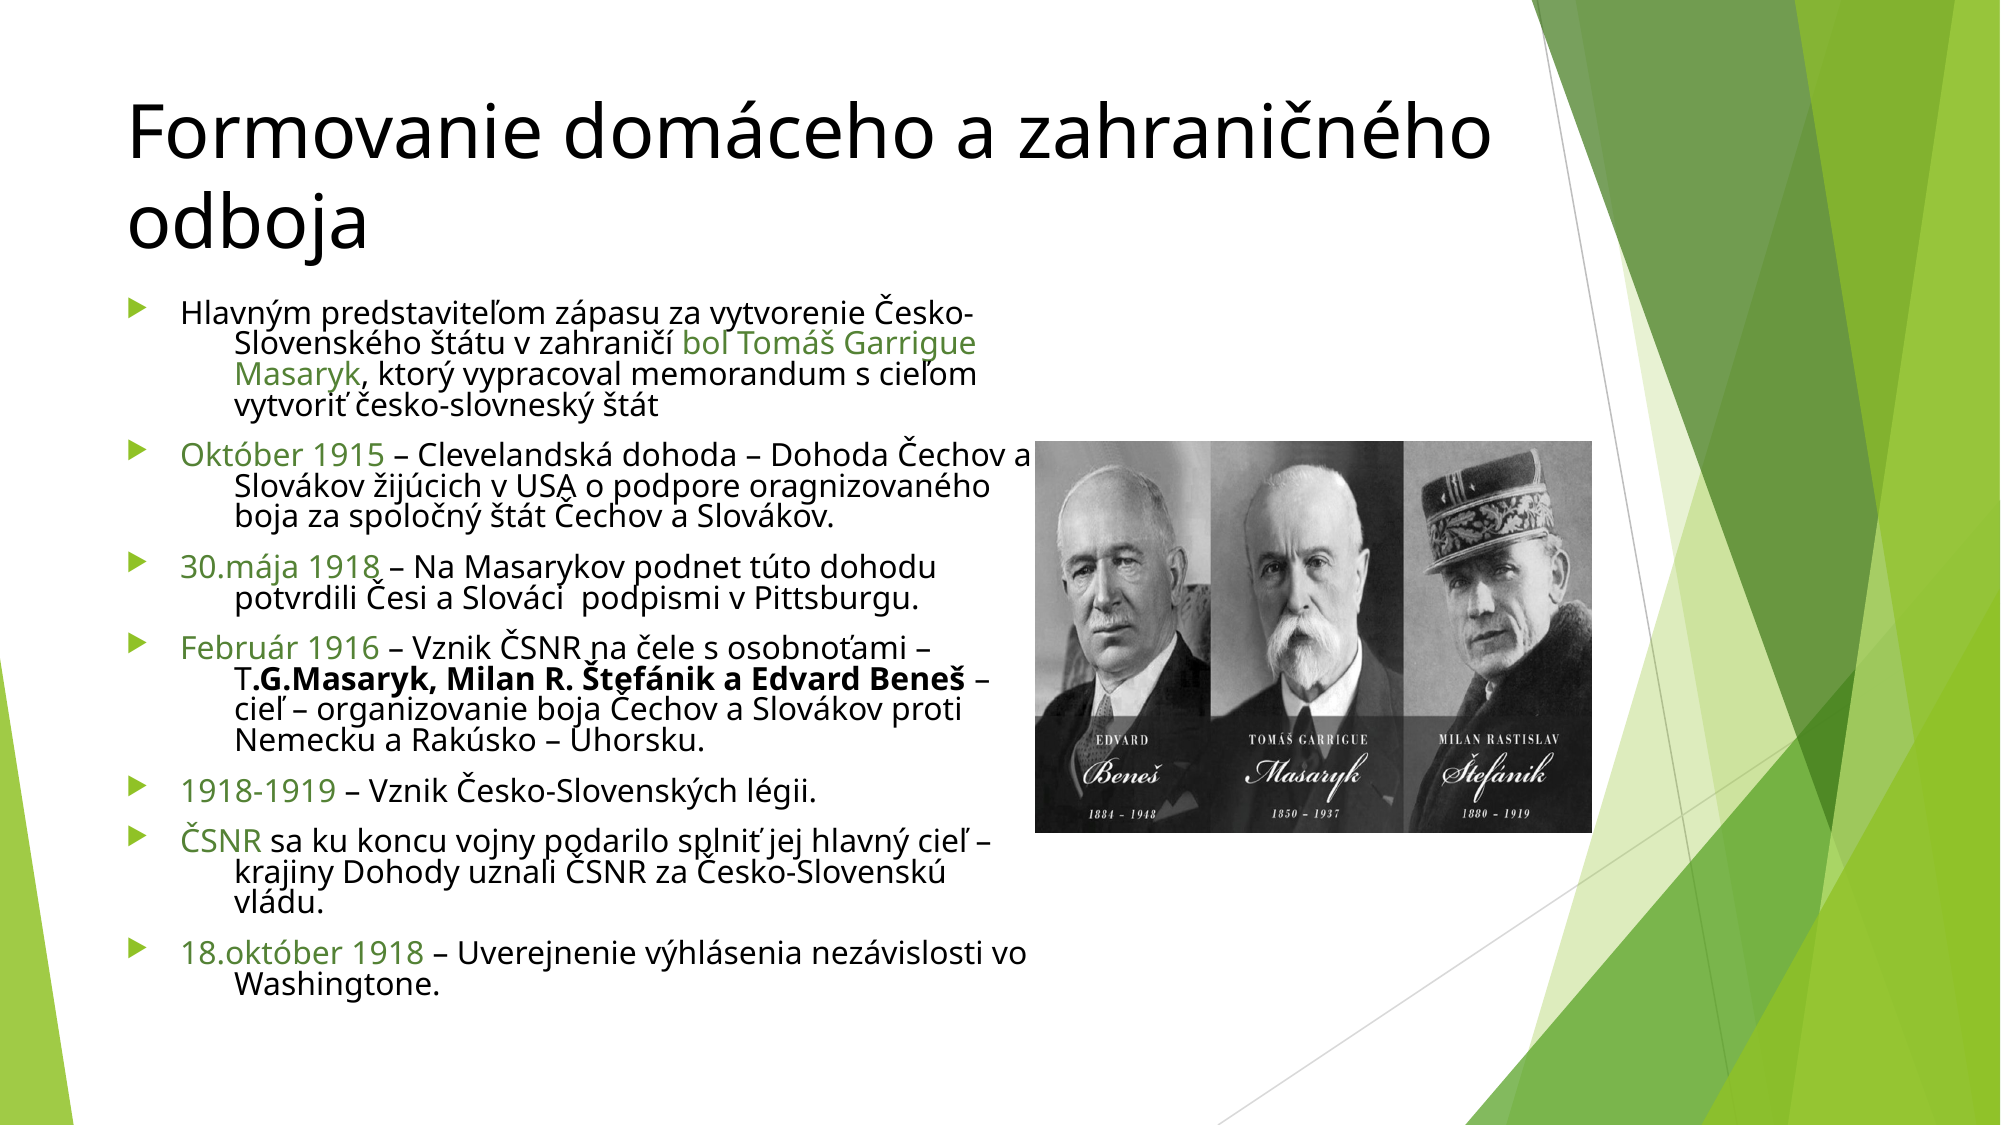

# Formovanie domáceho a zahraničného odboja
Hlavným predstaviteľom zápasu za vytvorenie Česko-Slovenského štátu v zahraničí bol Tomáš Garrigue Masaryk, ktorý vypracoval memorandum s cieľom vytvoriť česko-slovneský štát
Október 1915 – Clevelandská dohoda – Dohoda Čechov a Slovákov žijúcich v USA o podpore oragnizovaného boja za spoločný štát Čechov a Slovákov.
30.mája 1918 – Na Masarykov podnet túto dohodu potvrdili Česi a Slováci podpismi v Pittsburgu.
Február 1916 – Vznik ČSNR na čele s osobnoťami – T.G.Masaryk, Milan R. Štefánik a Edvard Beneš – cieľ – organizovanie boja Čechov a Slovákov proti Nemecku a Rakúsko – Uhorsku.
1918-1919 – Vznik Česko-Slovenských légii.
ČSNR sa ku koncu vojny podarilo splniť jej hlavný cieľ – krajiny Dohody uznali ČSNR za Česko-Slovenskú vládu.
18.október 1918 – Uverejnenie výhlásenia nezávislosti vo Washingtone.